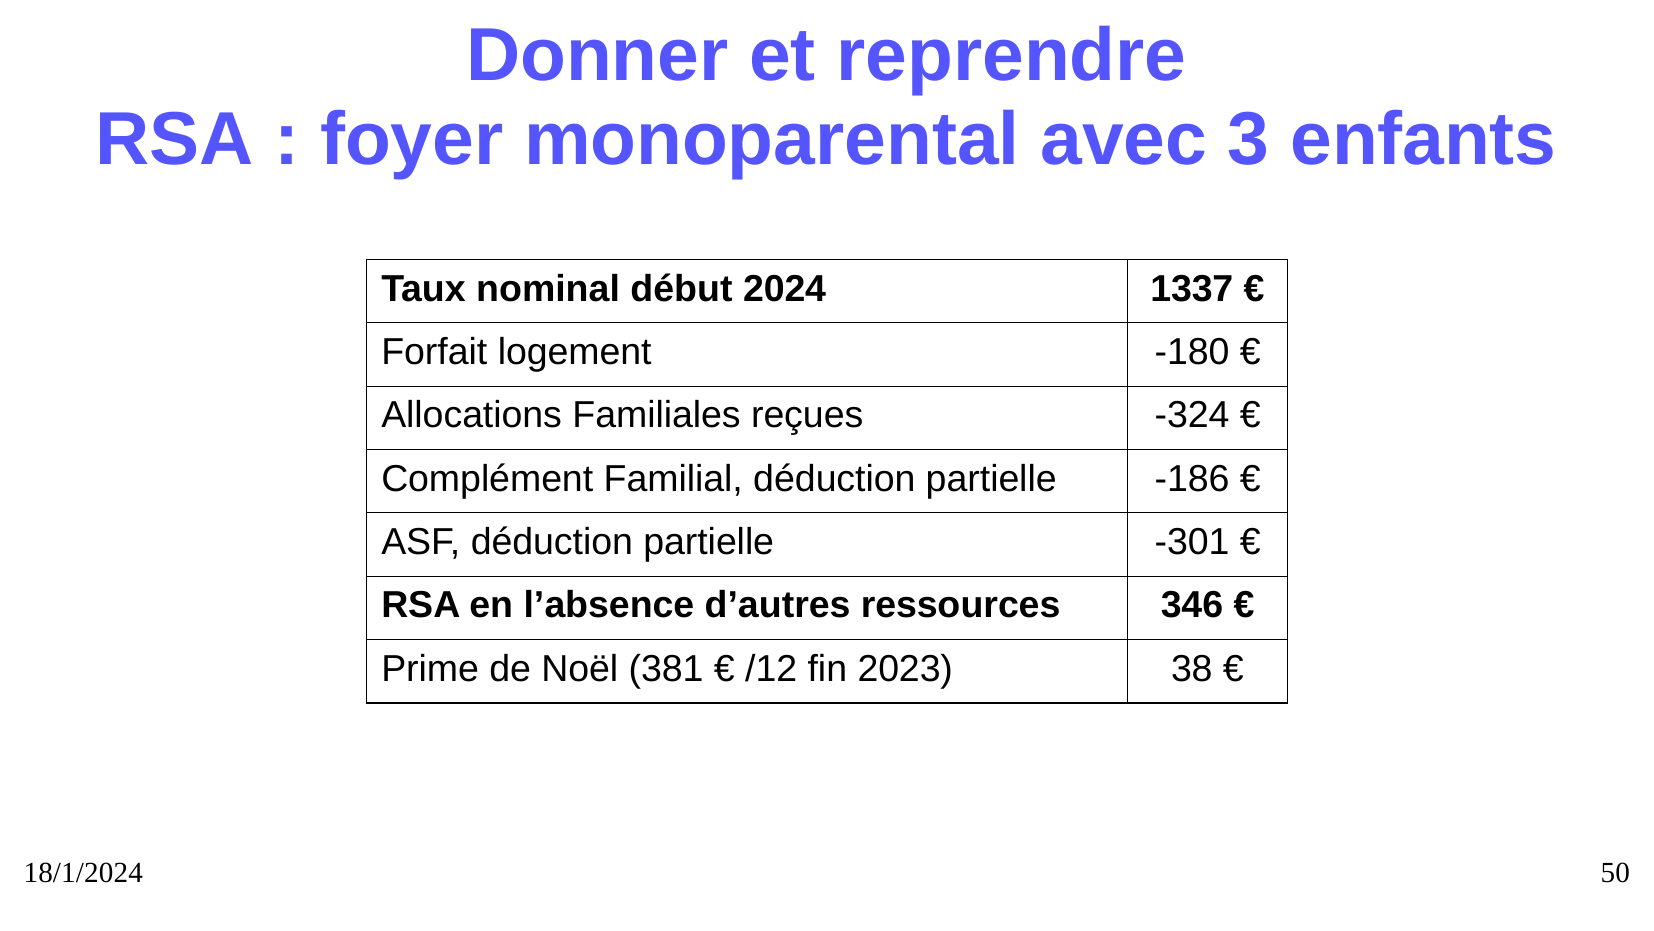

# Donner et reprendre RSA : foyer monoparental avec 3 enfants
| Taux nominal début 2024 | 1337 € |
| --- | --- |
| Forfait logement | -180 € |
| Allocations Familiales reçues | -324 € |
| Complément Familial, déduction partielle | -186 € |
| ASF, déduction partielle | -301 € |
| RSA en l’absence d’autres ressources | 346 € |
| Prime de Noël (381 € /12 fin 2023) | 38 € |
18/1/2024
50